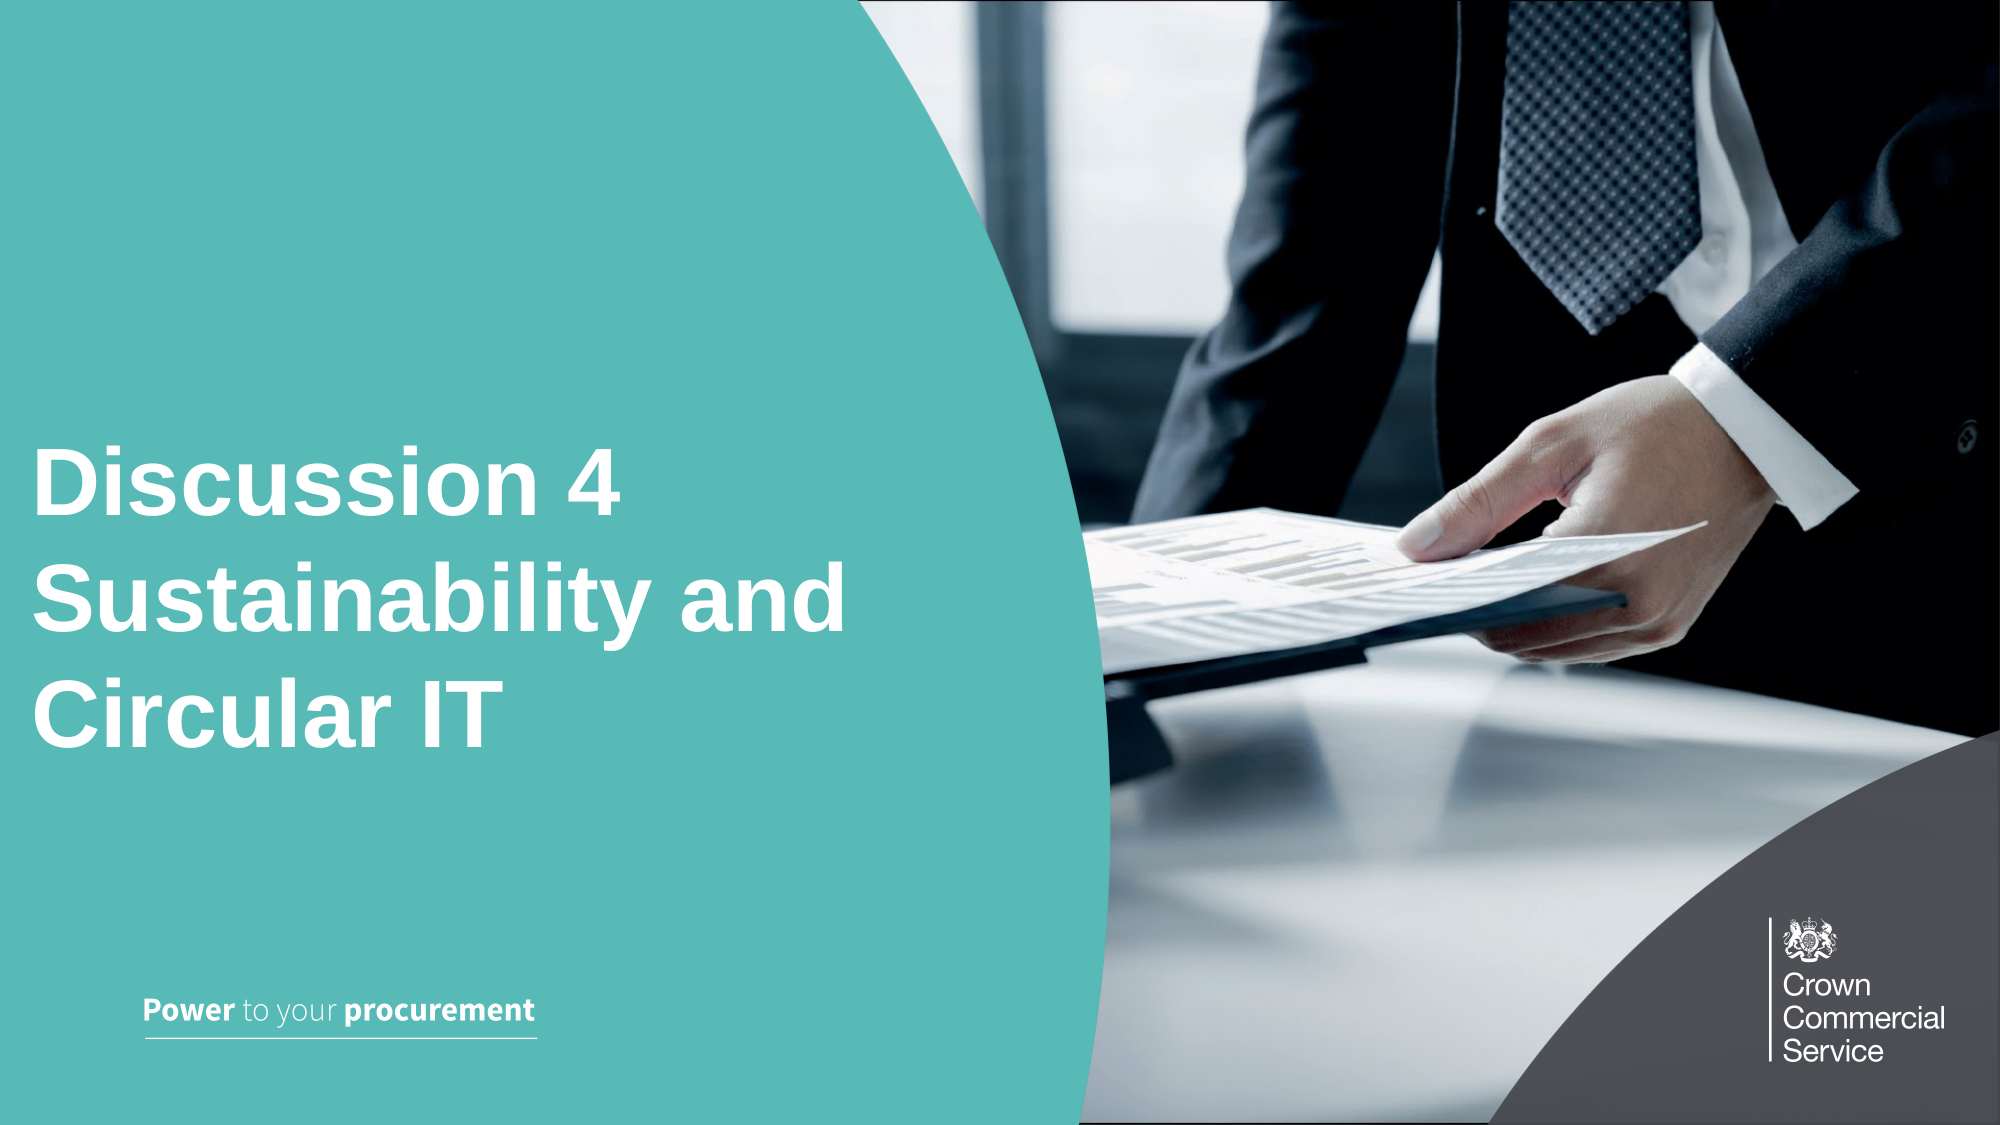

# Discussion 4
Sustainability and Circular IT